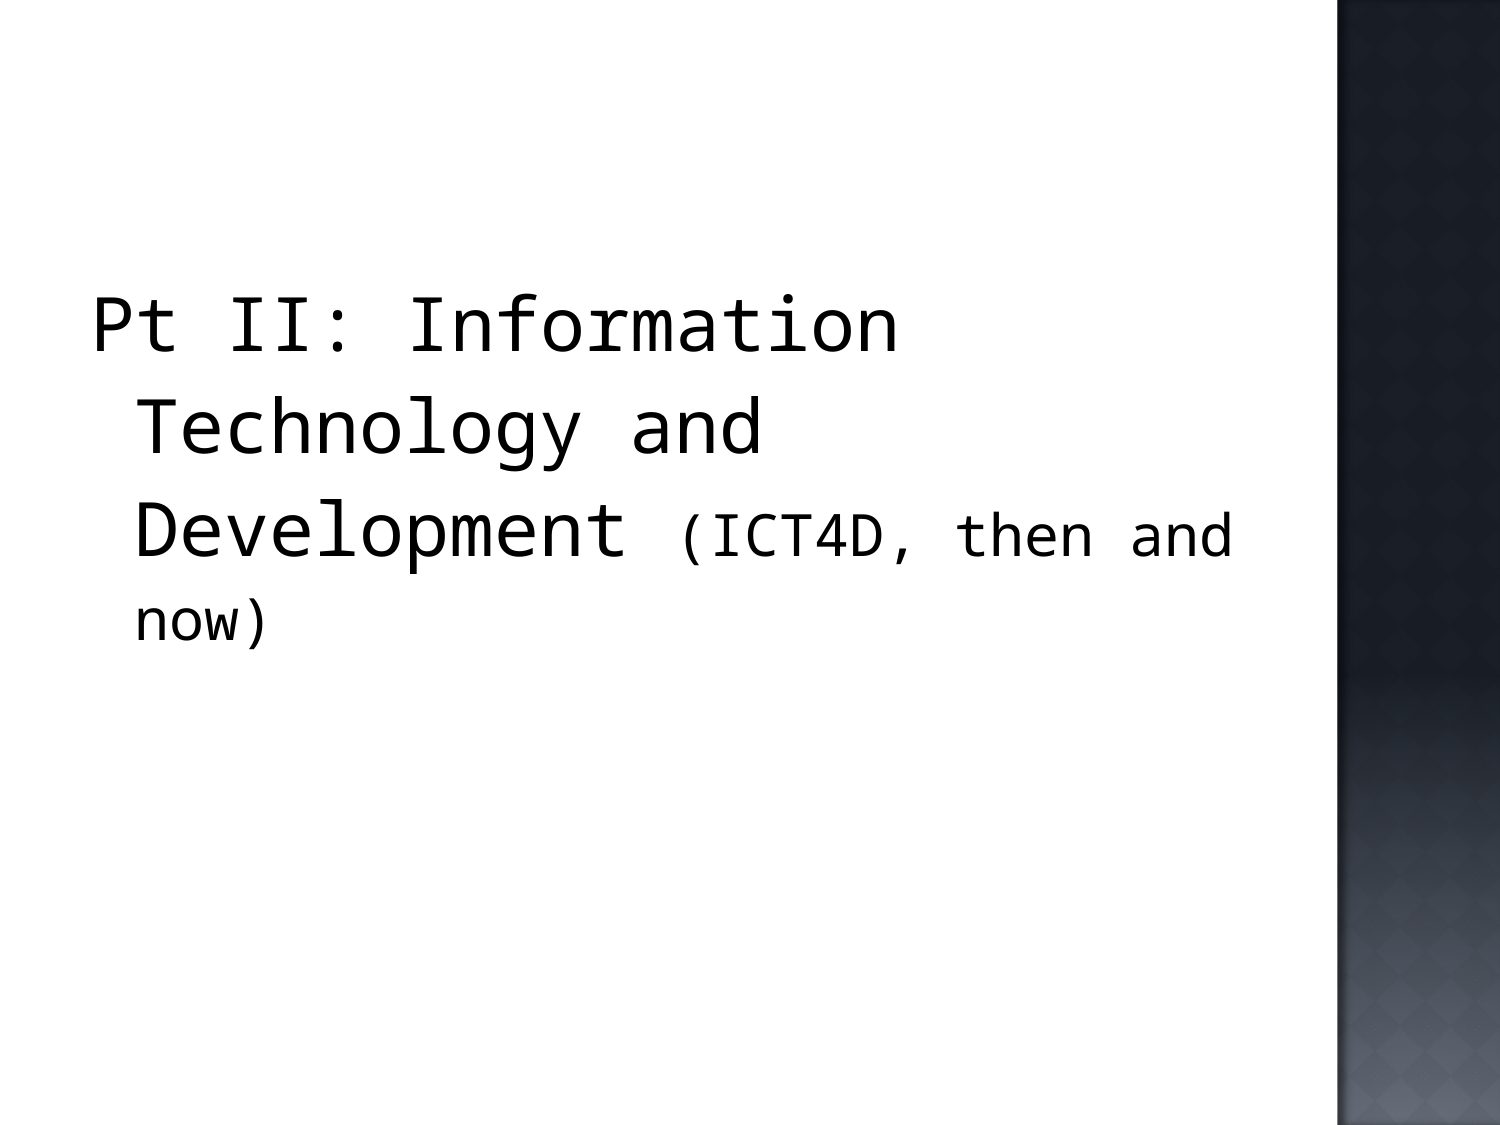

#
Pt II: Information Technology and Development (ICT4D, then and now)